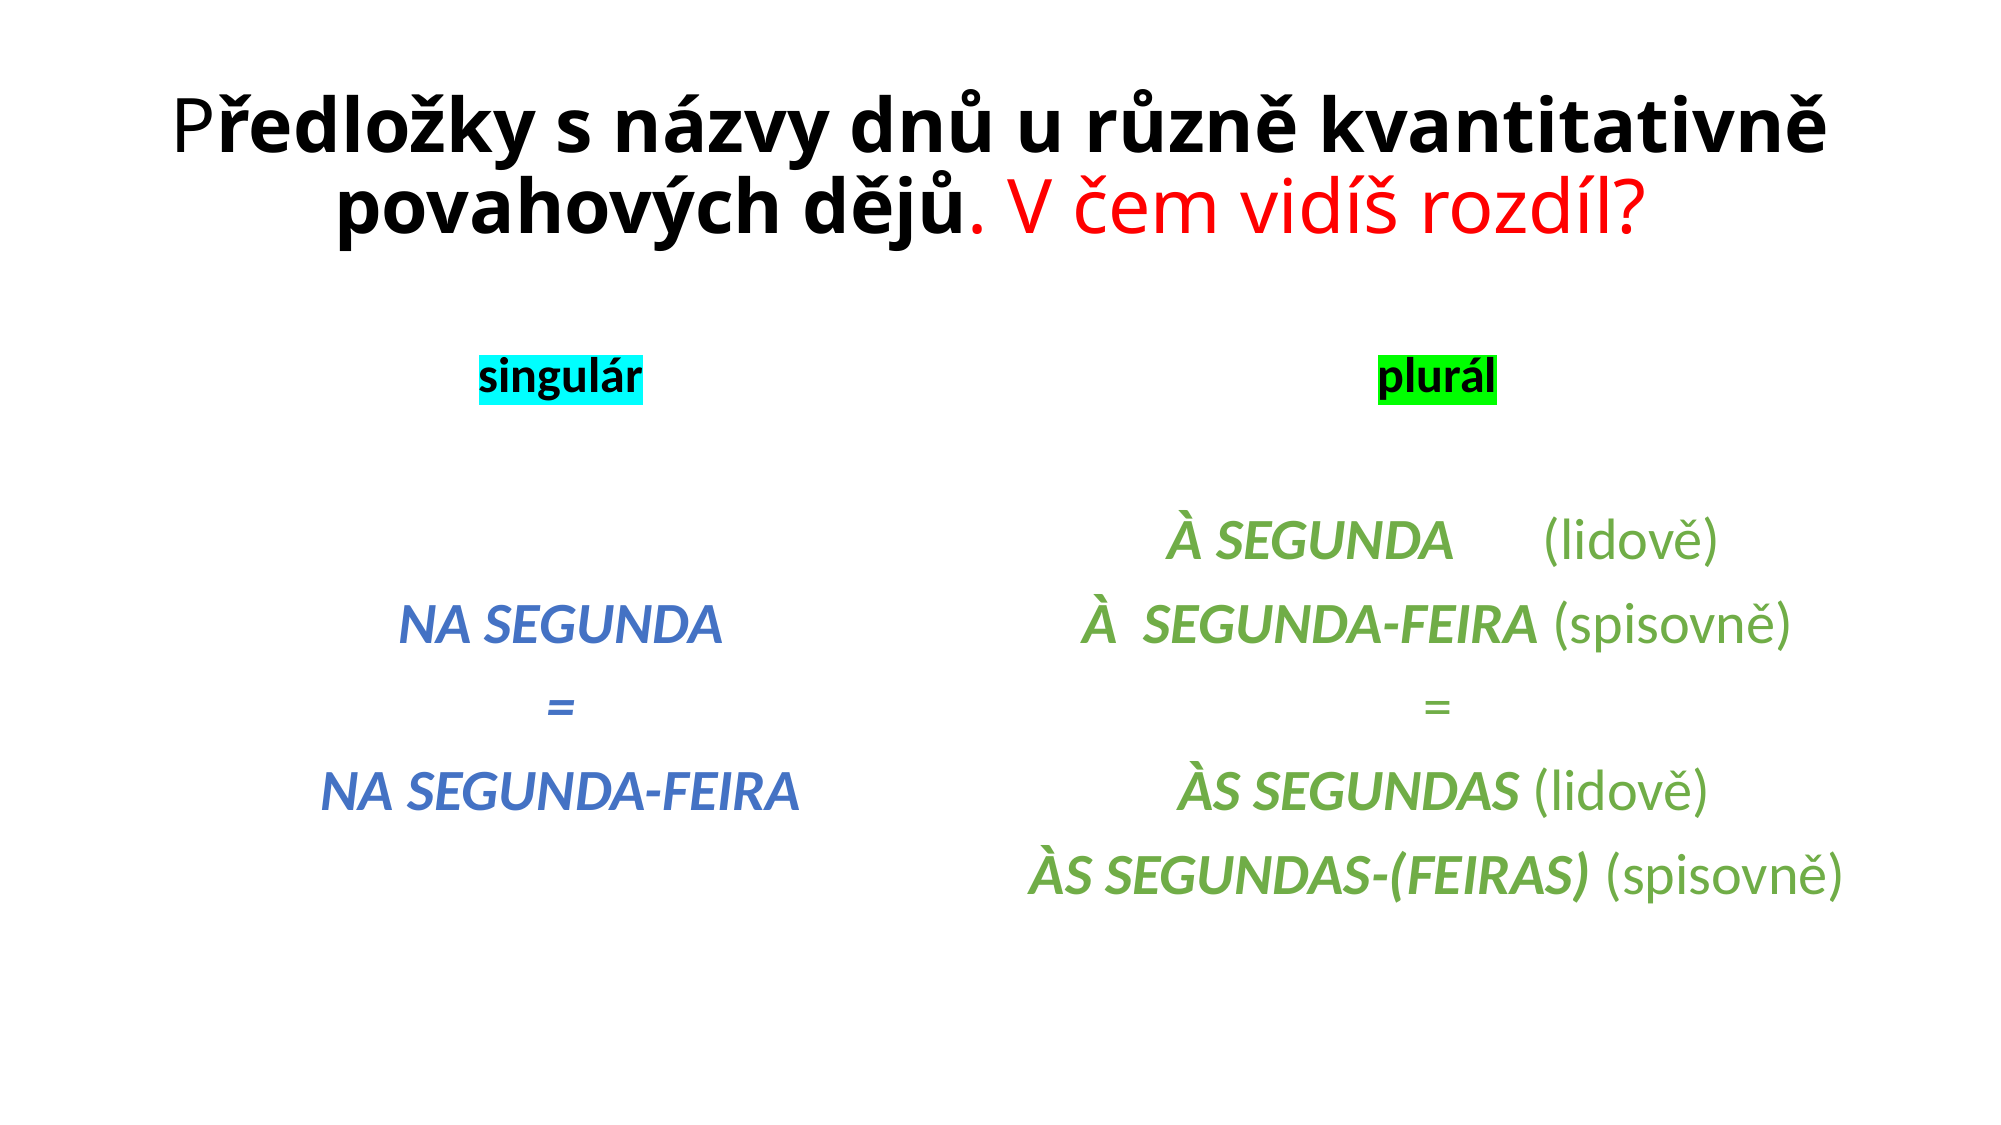

# Předložky s názvy dnů u různě kvantitativně povahových dějů. V čem vidíš rozdíl?
singulár
plurál
NA SEGUNDA
=
NA SEGUNDA-FEIRA
 À SEGUNDA 	 (lidově)
À SEGUNDA-FEIRA (spisovně)
=
 ÀS SEGUNDAS (lidově)
ÀS SEGUNDAS-(FEIRAS) (spisovně)